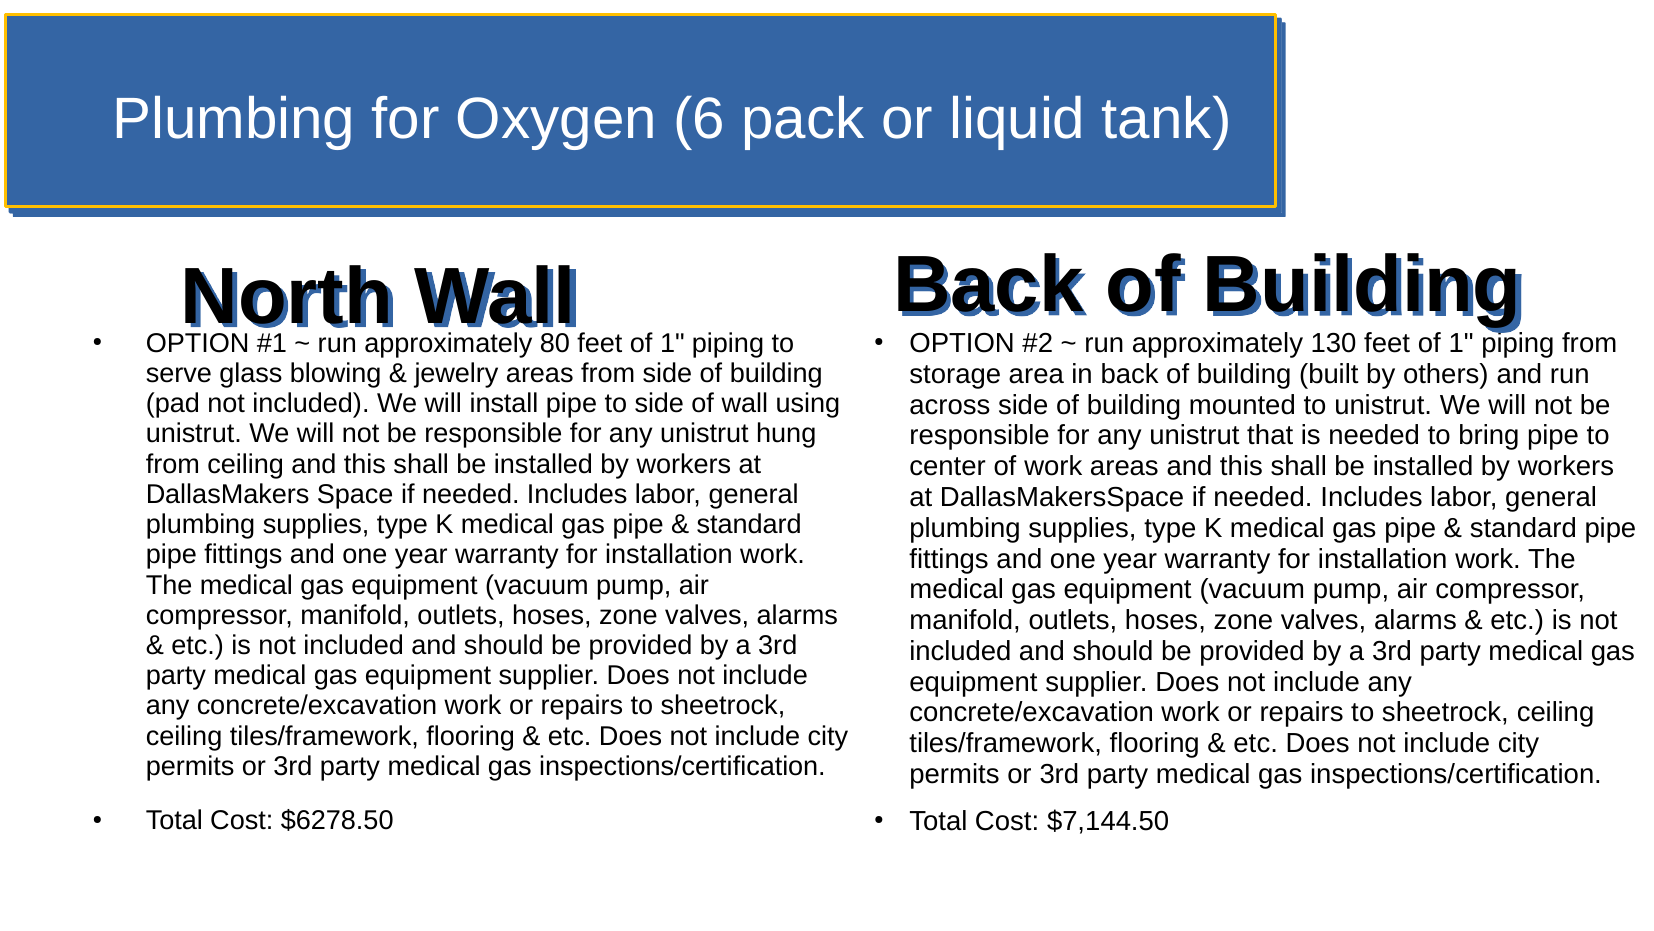

# Plumbing for Oxygen (6 pack or liquid tank)
Back of Building
North Wall
OPTION #1 ~ run approximately 80 feet of 1" piping to serve glass blowing & jewelry areas from side of building (pad not included). We will install pipe to side of wall using unistrut. We will not be responsible for any unistrut hung from ceiling and this shall be installed by workers at DallasMakers Space if needed. Includes labor, general plumbing supplies, type K medical gas pipe & standard pipe fittings and one year warranty for installation work. The medical gas equipment (vacuum pump, air compressor, manifold, outlets, hoses, zone valves, alarms & etc.) is not included and should be provided by a 3rd party medical gas equipment supplier. Does not include any concrete/excavation work or repairs to sheetrock, ceiling tiles/framework, flooring & etc. Does not include city permits or 3rd party medical gas inspections/certification.
Total Cost: $6278.50
OPTION #2 ~ run approximately 130 feet of 1" piping from storage area in back of building (built by others) and run across side of building mounted to unistrut. We will not be responsible for any unistrut that is needed to bring pipe to center of work areas and this shall be installed by workers at DallasMakersSpace if needed. Includes labor, general plumbing supplies, type K medical gas pipe & standard pipe fittings and one year warranty for installation work. The medical gas equipment (vacuum pump, air compressor, manifold, outlets, hoses, zone valves, alarms & etc.) is not included and should be provided by a 3rd party medical gas equipment supplier. Does not include any concrete/excavation work or repairs to sheetrock, ceiling tiles/framework, flooring & etc. Does not include city permits or 3rd party medical gas inspections/certification.
Total Cost: $7,144.50